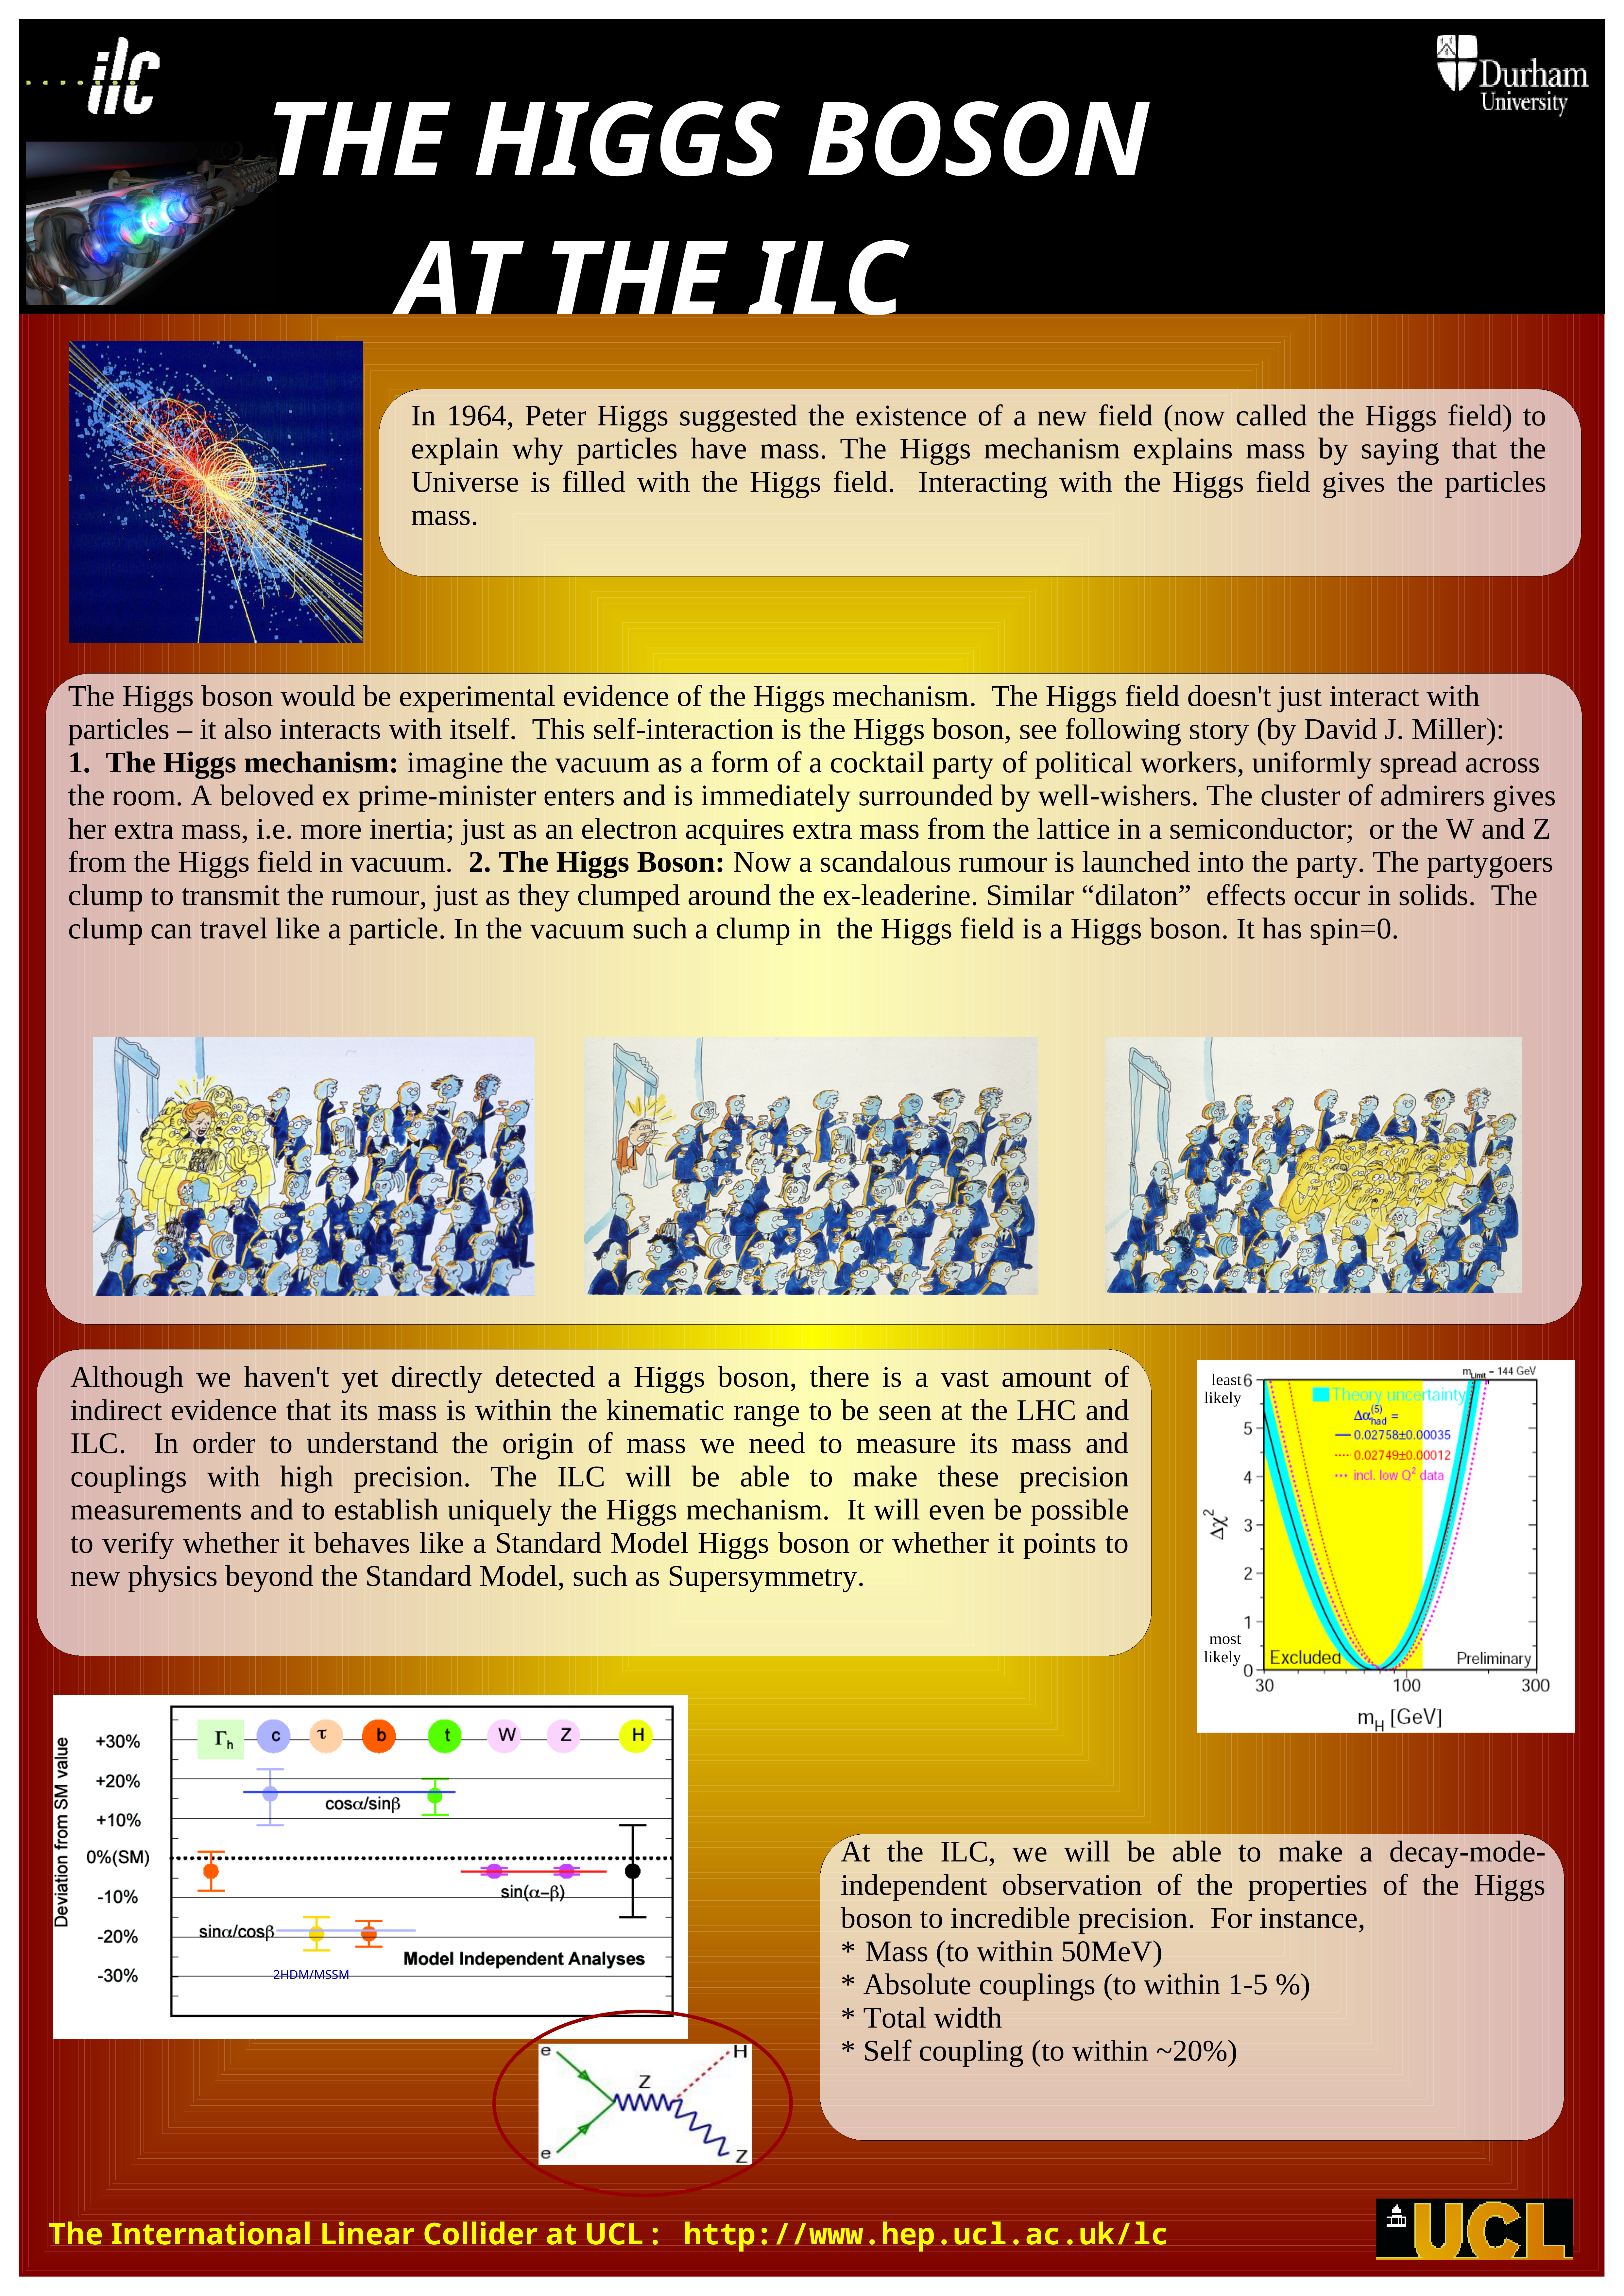

/
 THE HIGGS BOSON
 AT THE ILC
In 1964, Peter Higgs suggested the existence of a new field (now called the Higgs field) to explain why particles have mass. The Higgs mechanism explains mass by saying that the Universe is filled with the Higgs field. Interacting with the Higgs field gives the particles mass.
The Higgs boson would be experimental evidence of the Higgs mechanism. The Higgs field doesn't just interact with
particles – it also interacts with itself. This self-interaction is the Higgs boson, see following story (by David J. Miller):
1. The Higgs mechanism: imagine the vacuum as a form of a cocktail party of political workers, uniformly spread across the room. A beloved ex prime-minister enters and is immediately surrounded by well-wishers. The cluster of admirers gives her extra mass, i.e. more inertia; just as an electron acquires extra mass from the lattice in a semiconductor; or the W and Z from the Higgs field in vacuum. 2. The Higgs Boson: Now a scandalous rumour is launched into the party. The partygoers clump to transmit the rumour, just as they clumped around the ex-leaderine. Similar “dilaton” effects occur in solids. The clump can travel like a particle. In the vacuum such a clump in the Higgs field is a Higgs boson. It has spin=0.
Although we haven't yet directly detected a Higgs boson, there is a vast amount of indirect evidence that its mass is within the kinematic range to be seen at the LHC and ILC. In order to understand the origin of mass we need to measure its mass and couplings with high precision. The ILC will be able to make these precision measurements and to establish uniquely the Higgs mechanism. It will even be possible to verify whether it behaves like a Standard Model Higgs boson or whether it points to new physics beyond the Standard Model, such as Supersymmetry.
least
likely
most
likely
2HDM/MSSM
At the ILC, we will be able to make a decay-mode-independent observation of the properties of the Higgs boson to incredible precision. For instance,
* 	Mass (to within 50MeV)
* Absolute couplings (to within 1-5 %)
* Total width
* Self coupling (to within ~20%)
The International Linear Collider at UCL : http://www.hep.ucl.ac.uk/lc